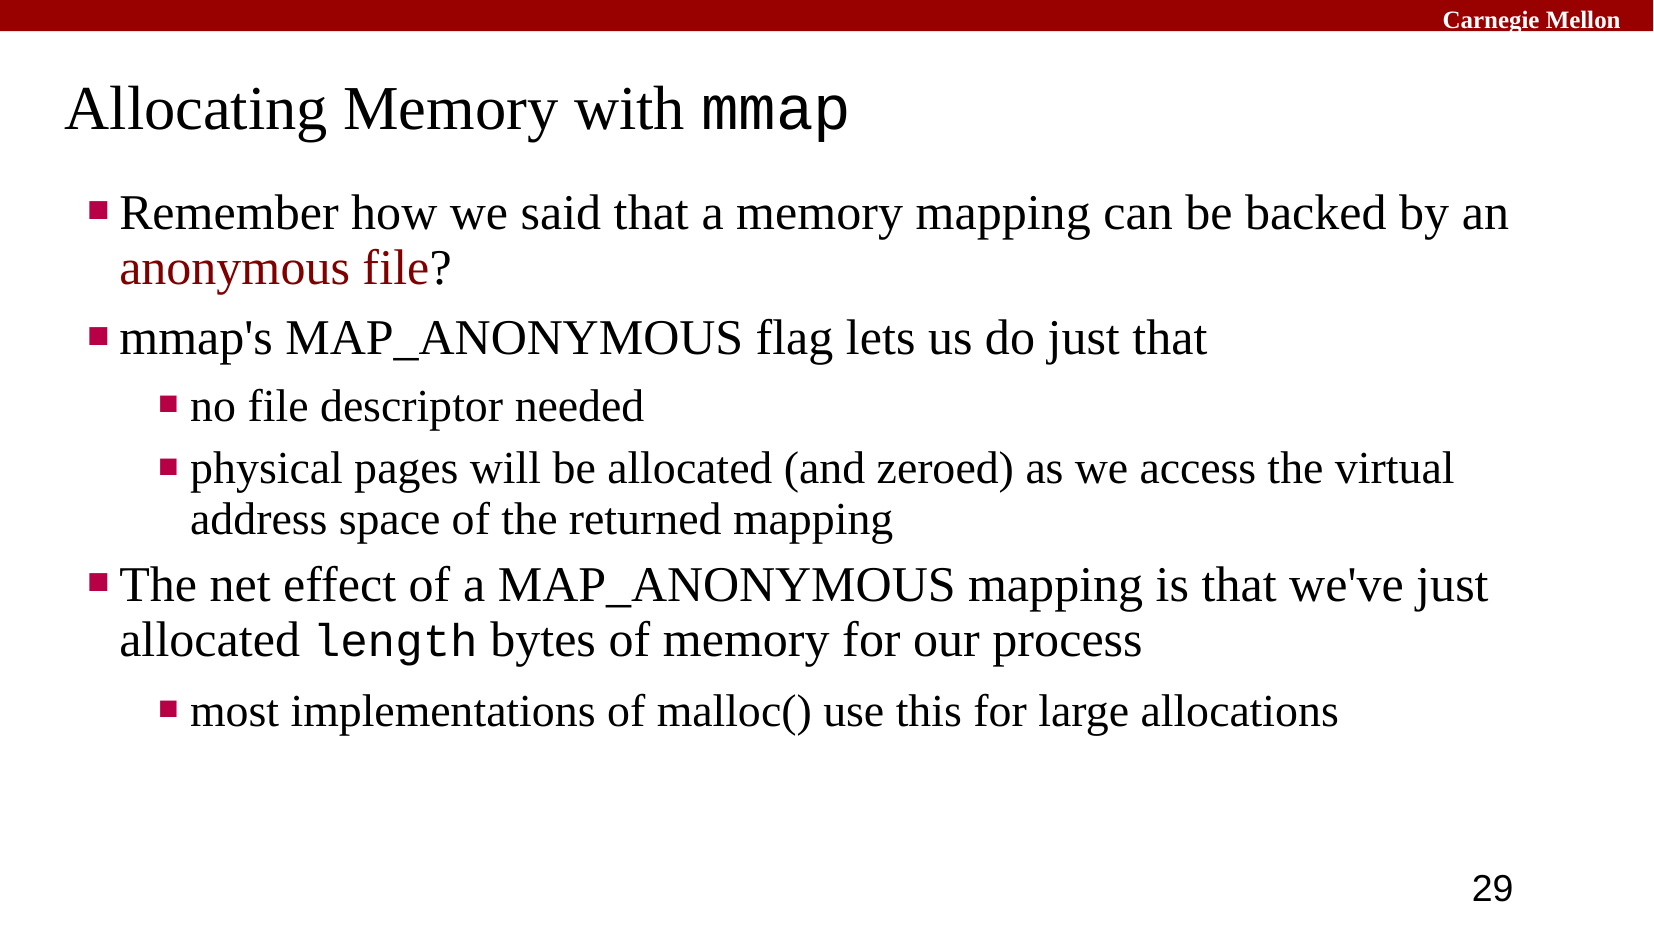

# Allocating Memory with mmap
Remember how we said that a memory mapping can be backed by an anonymous file?
mmap's MAP_ANONYMOUS flag lets us do just that
no file descriptor needed
physical pages will be allocated (and zeroed) as we access the virtual address space of the returned mapping
The net effect of a MAP_ANONYMOUS mapping is that we've just allocated length bytes of memory for our process
most implementations of malloc() use this for large allocations